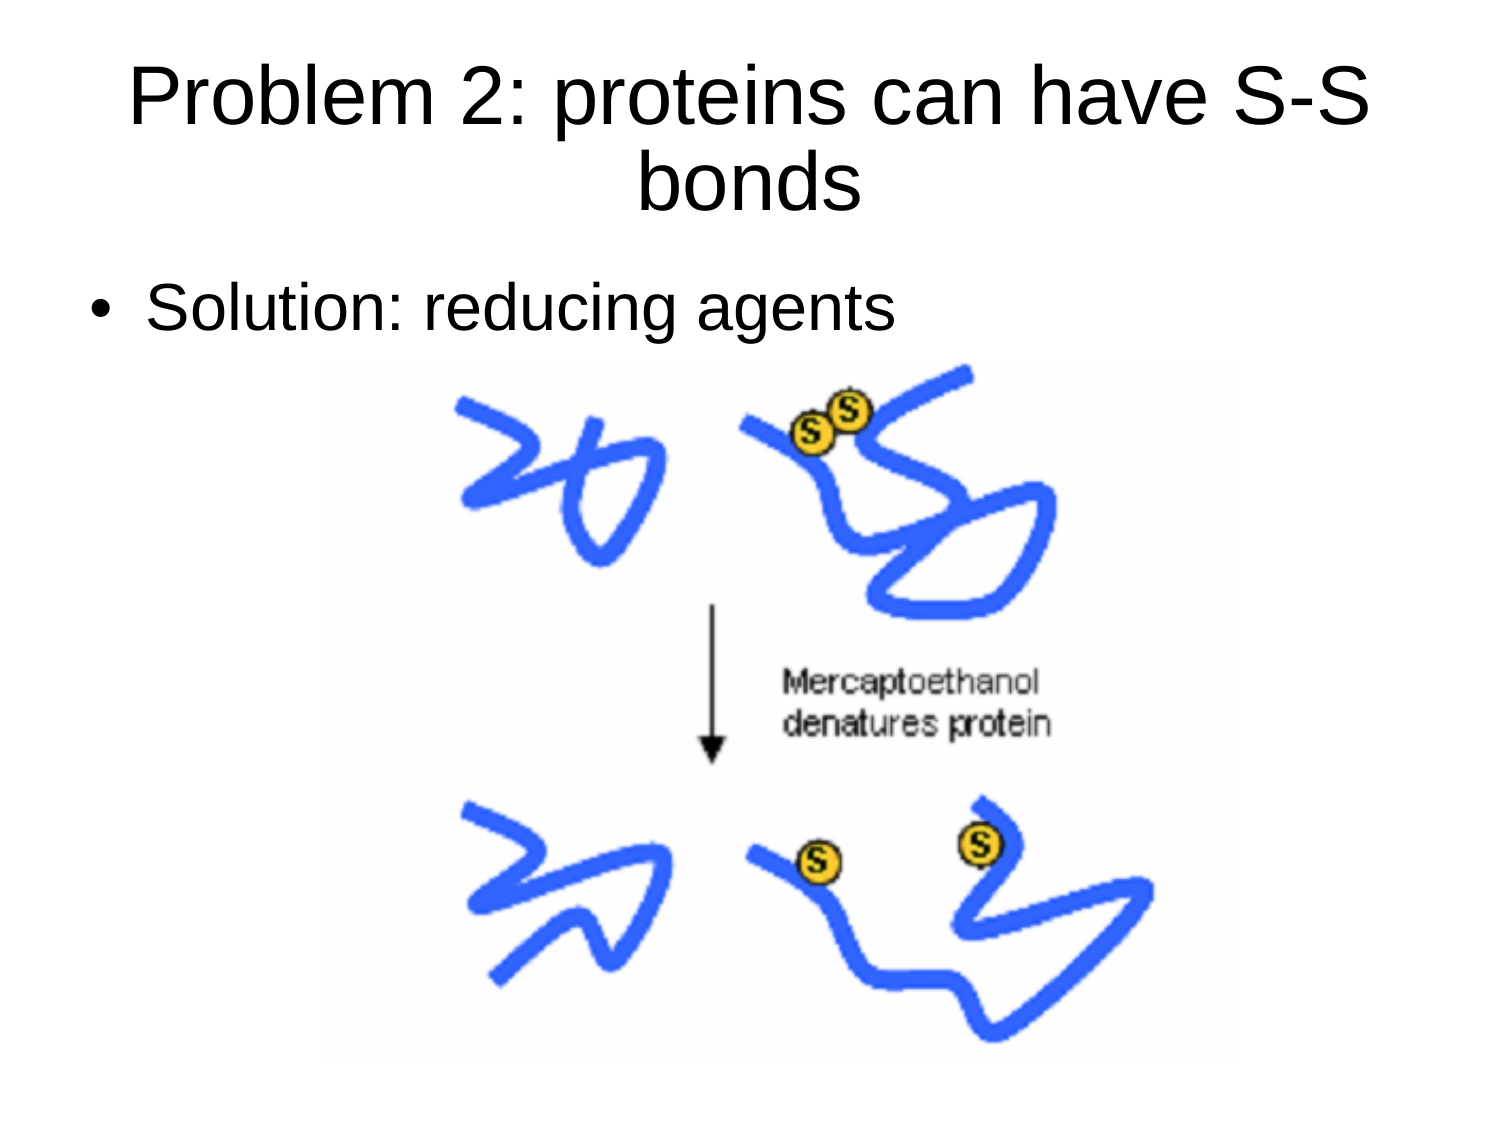

# Problem 2: proteins can have S-S bonds
Solution: reducing agents